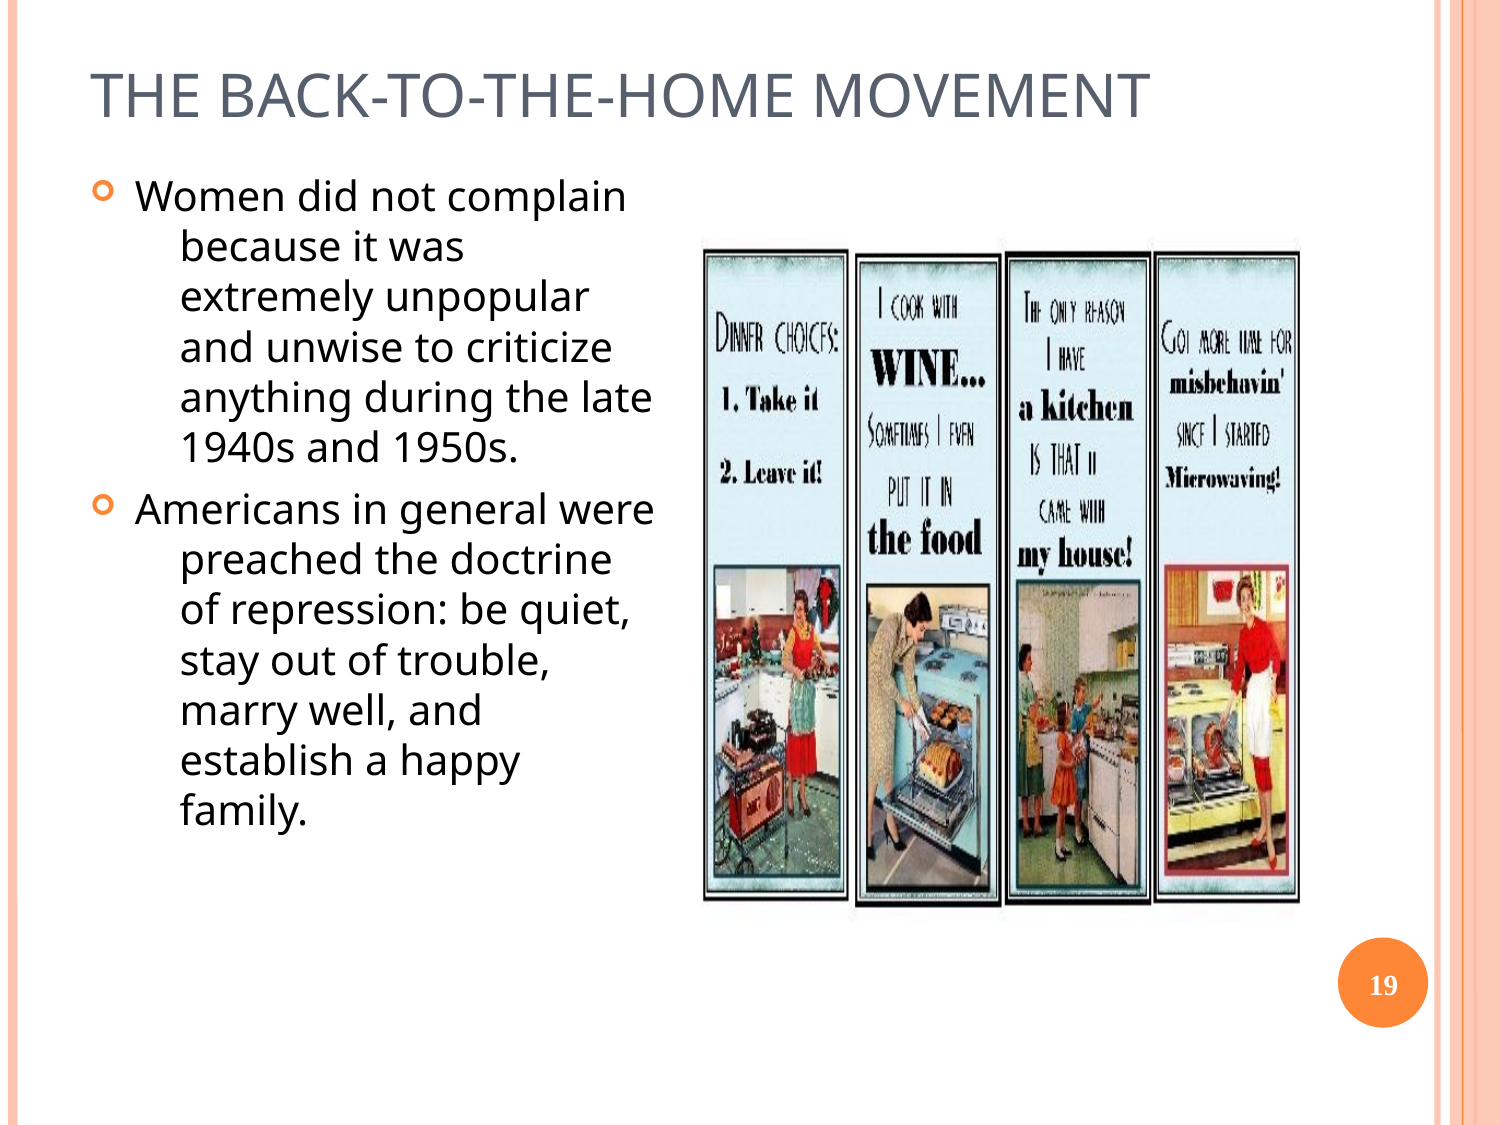

# The Back-to-the-Home Movement
Women did not complain because it was extremely unpopular and unwise to criticize anything during the late 1940s and 1950s.
Americans in general were preached the doctrine of repression: be quiet, stay out of trouble, marry well, and establish a happy family.